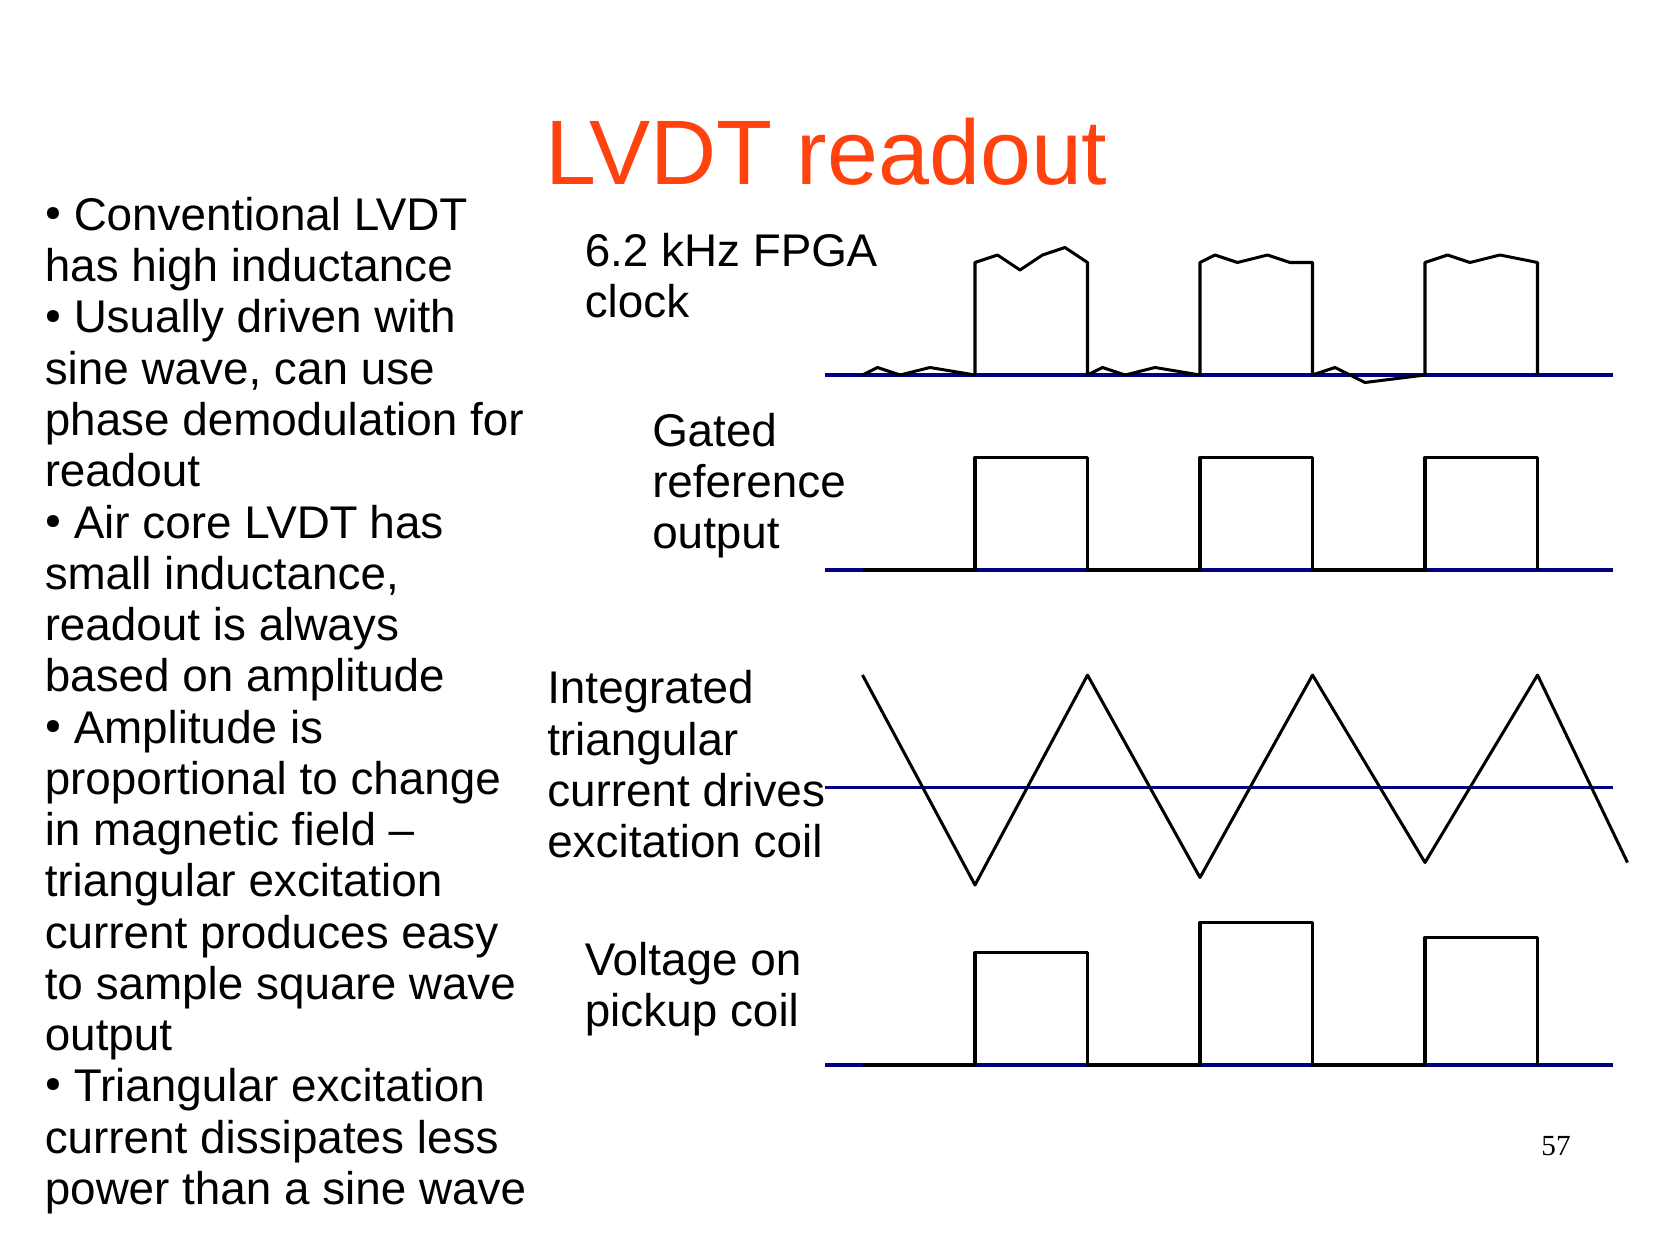

# LVDT readout
 Conventional LVDT has high inductance
 Usually driven with sine wave, can use phase demodulation for readout
 Air core LVDT has small inductance, readout is always based on amplitude
 Amplitude is proportional to change in magnetic field – triangular excitation current produces easy to sample square wave output
 Triangular excitation current dissipates less power than a sine wave
6.2 kHz FPGA clock
Gated reference output
Integrated triangular current drives excitation coil
Voltage on pickup coil
57